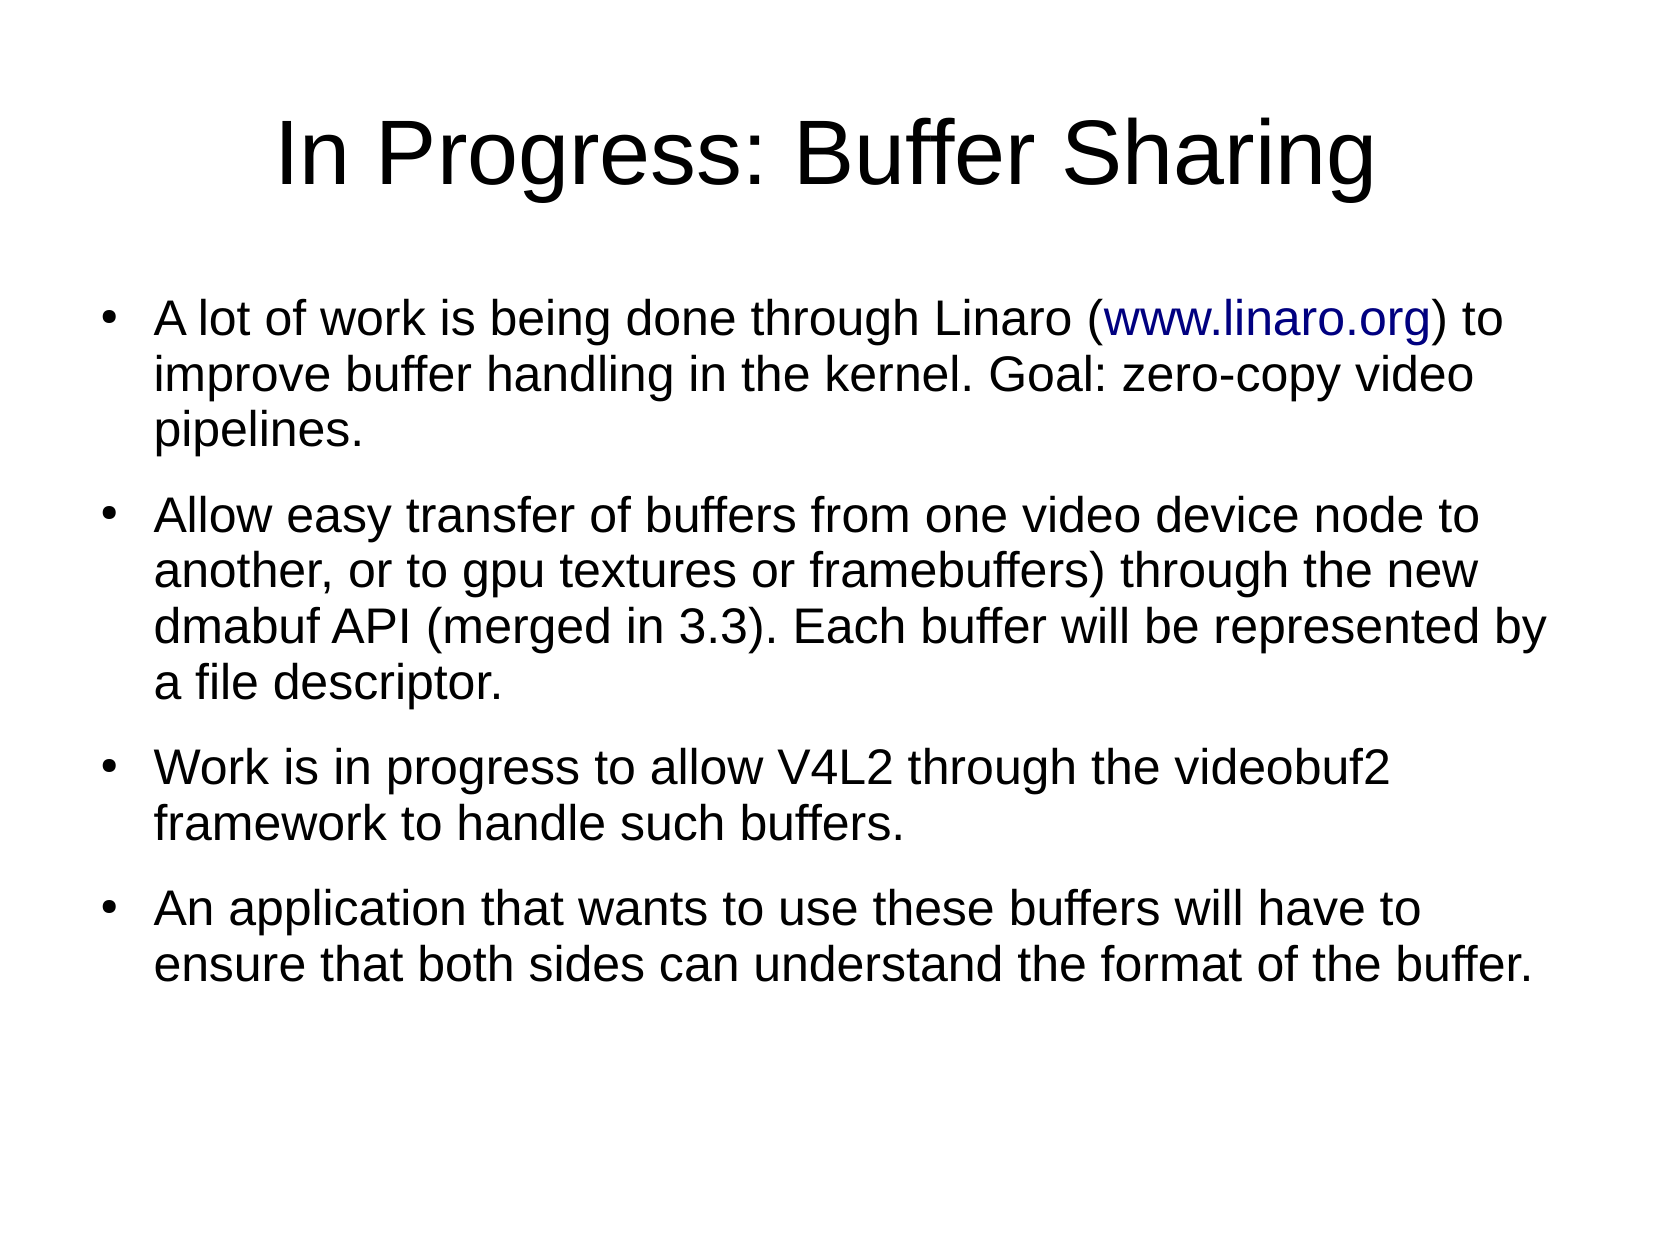

# In Progress: Buffer Sharing
A lot of work is being done through Linaro (www.linaro.org) to improve buffer handling in the kernel. Goal: zero-copy video pipelines.
Allow easy transfer of buffers from one video device node to another, or to gpu textures or framebuffers) through the new dmabuf API (merged in 3.3). Each buffer will be represented by a file descriptor.
Work is in progress to allow V4L2 through the videobuf2 framework to handle such buffers.
An application that wants to use these buffers will have to ensure that both sides can understand the format of the buffer.